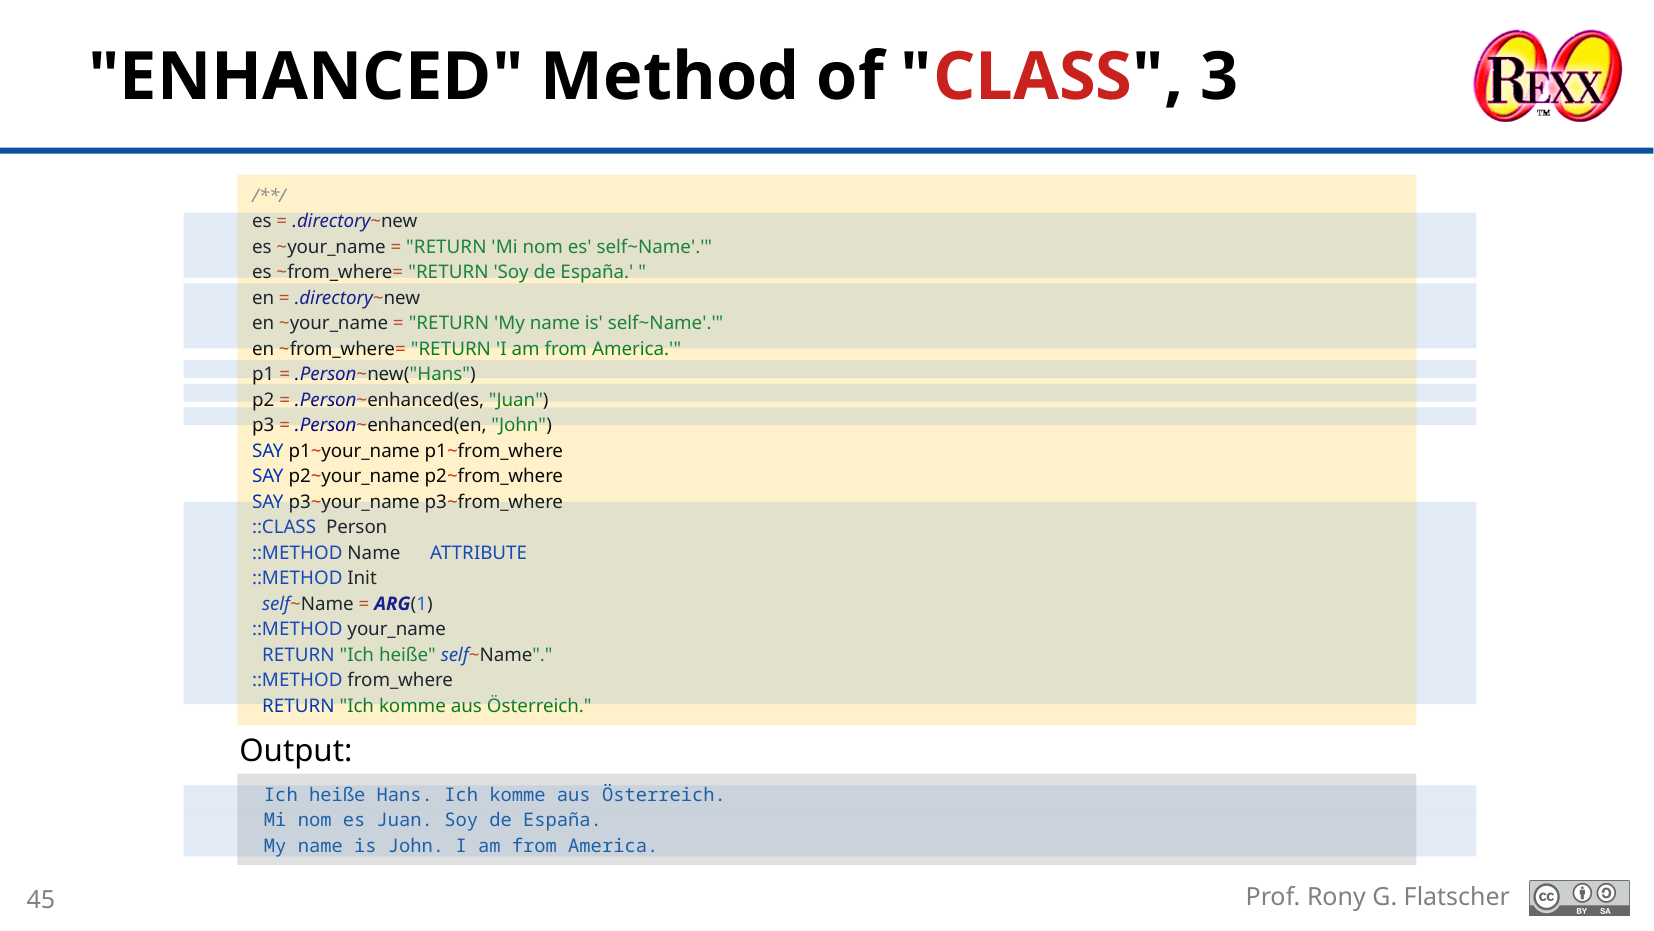

# "ENHANCED" Method of "CLASS", 3
/**/
es = .directory~new
es ~your_name = "RETURN 'Mi nom es' self~Name'.'"
es ~from_where= "RETURN 'Soy de España.' "
en = .directory~new
en ~your_name = "RETURN 'My name is' self~Name'.'"
en ~from_where= "RETURN 'I am from America.'"
p1 = .Person~new("Hans")
p2 = .Person~enhanced(es, "Juan")
p3 = .Person~enhanced(en, "John")
SAY p1~your_name p1~from_where
SAY p2~your_name p2~from_where
SAY p3~your_name p3~from_where
::CLASS Person
::METHOD Name ATTRIBUTE
::METHOD Init
 self~Name = ARG(1)
::METHOD your_name
 RETURN "Ich heiße" self~Name"."
::METHOD from_where
 RETURN "Ich komme aus Österreich."
Output:
Ich heiße Hans. Ich komme aus Österreich.
Mi nom es Juan. Soy de España.
My name is John. I am from America.